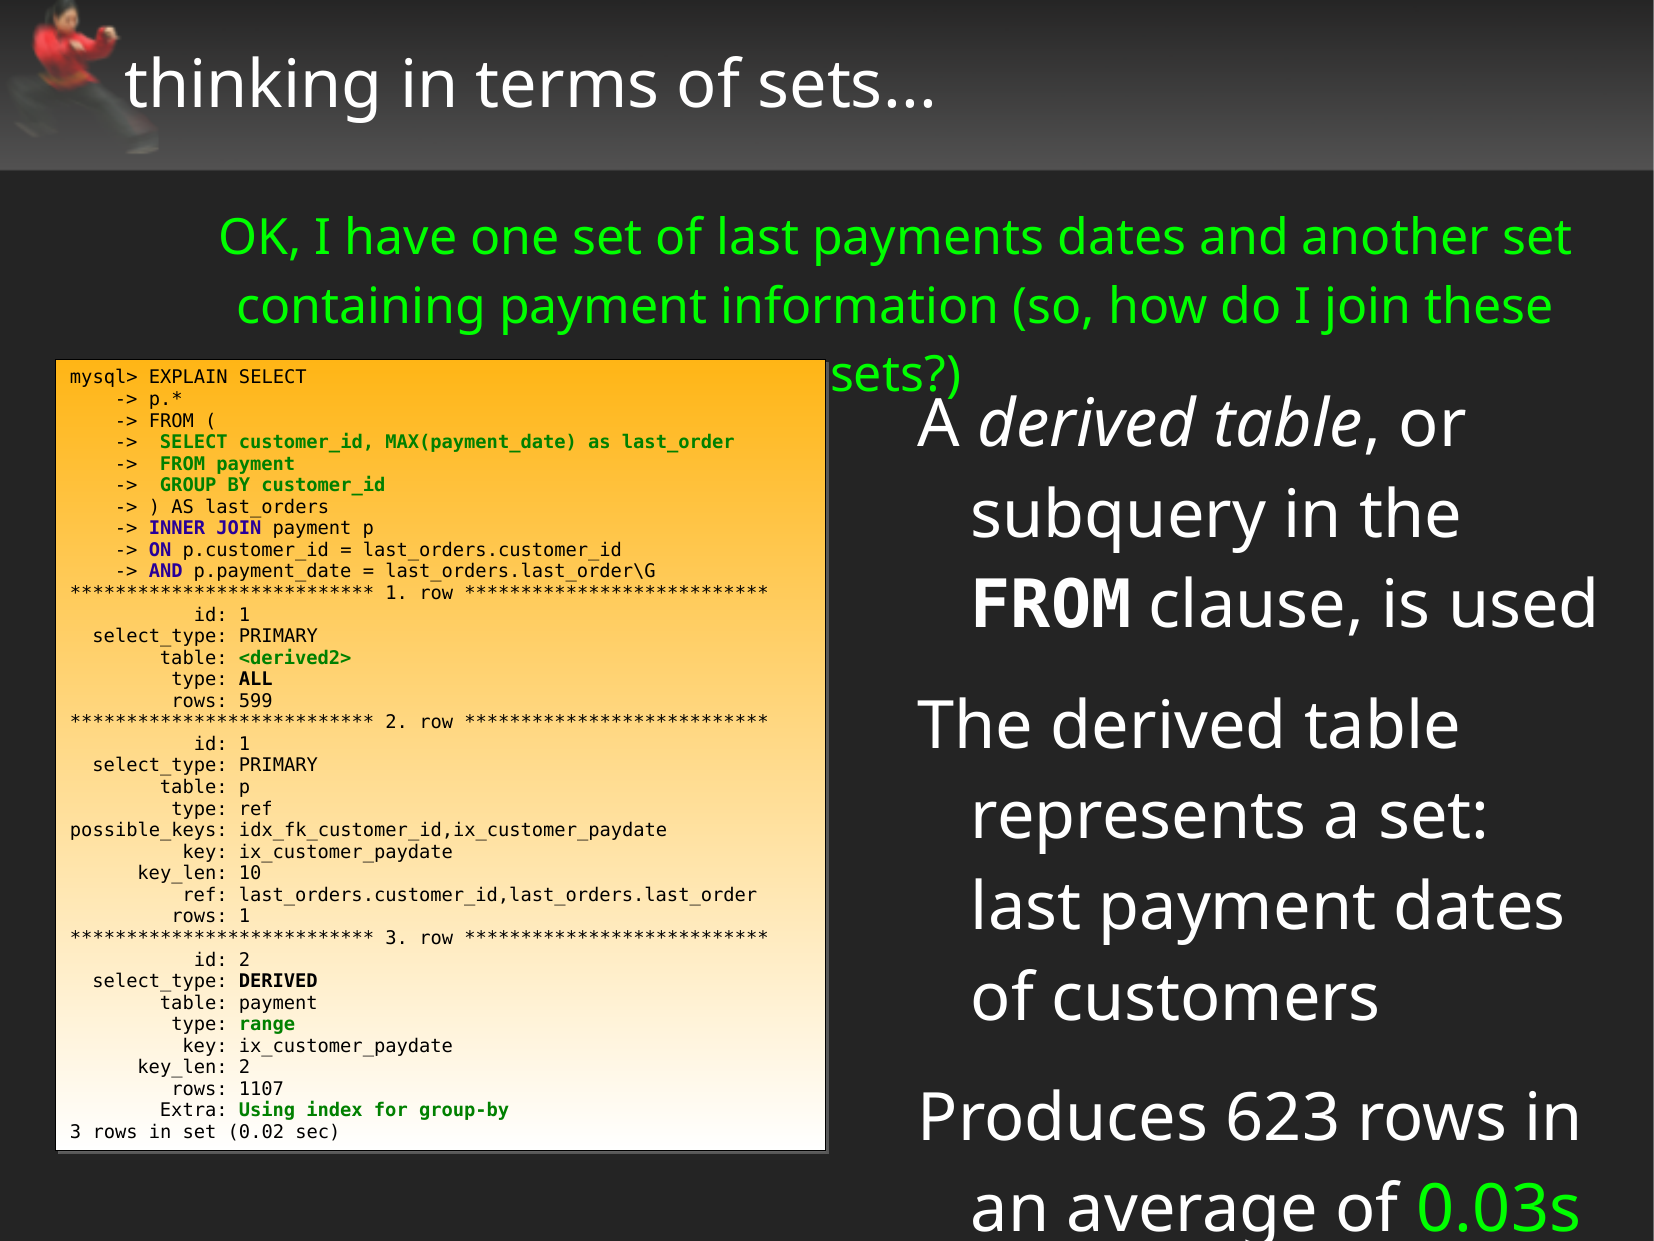

# thinking in terms of sets...
OK, I have one set of last payments dates and another set containing payment information (so, how do I join these sets?)
mysql> EXPLAIN SELECT
 -> p.*
 -> FROM (
 -> SELECT customer_id, MAX(payment_date) as last_order
 -> FROM payment
 -> GROUP BY customer_id
 -> ) AS last_orders
 -> INNER JOIN payment p
 -> ON p.customer_id = last_orders.customer_id
 -> AND p.payment_date = last_orders.last_order\G
*************************** 1. row ***************************
 id: 1
 select_type: PRIMARY
 table: <derived2>
 type: ALL
 rows: 599
*************************** 2. row ***************************
 id: 1
 select_type: PRIMARY
 table: p
 type: ref
possible_keys: idx_fk_customer_id,ix_customer_paydate
 key: ix_customer_paydate
 key_len: 10
 ref: last_orders.customer_id,last_orders.last_order
 rows: 1
*************************** 3. row ***************************
 id: 2
 select_type: DERIVED
 table: payment
 type: range
 key: ix_customer_paydate
 key_len: 2
 rows: 1107
 Extra: Using index for group-by
3 rows in set (0.02 sec)
A derived table, or subquery in the FROM clause, is used
The derived table represents a set: last payment dates of customers
Produces 623 rows in an average of 0.03s